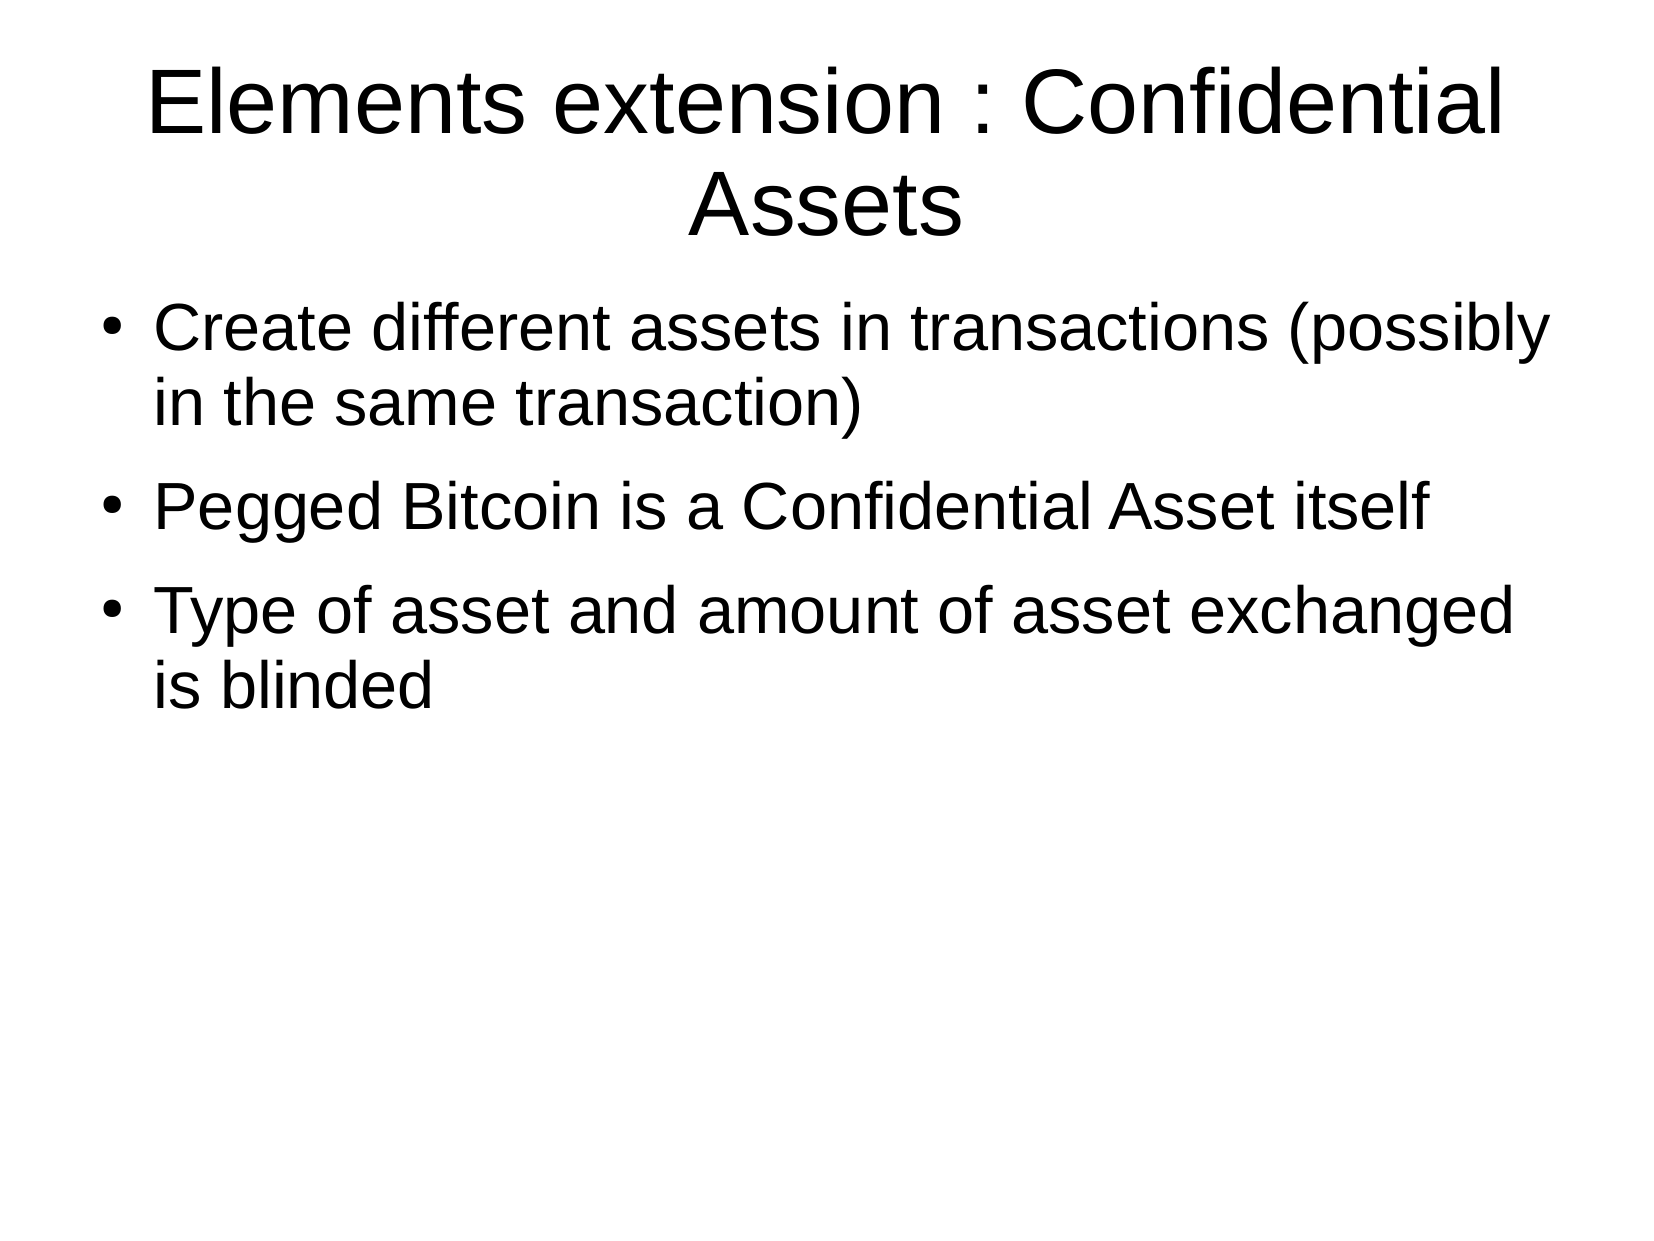

# Elements extension : Confidential Assets
Create different assets in transactions (possibly in the same transaction)
Pegged Bitcoin is a Confidential Asset itself
Type of asset and amount of asset exchanged is blinded